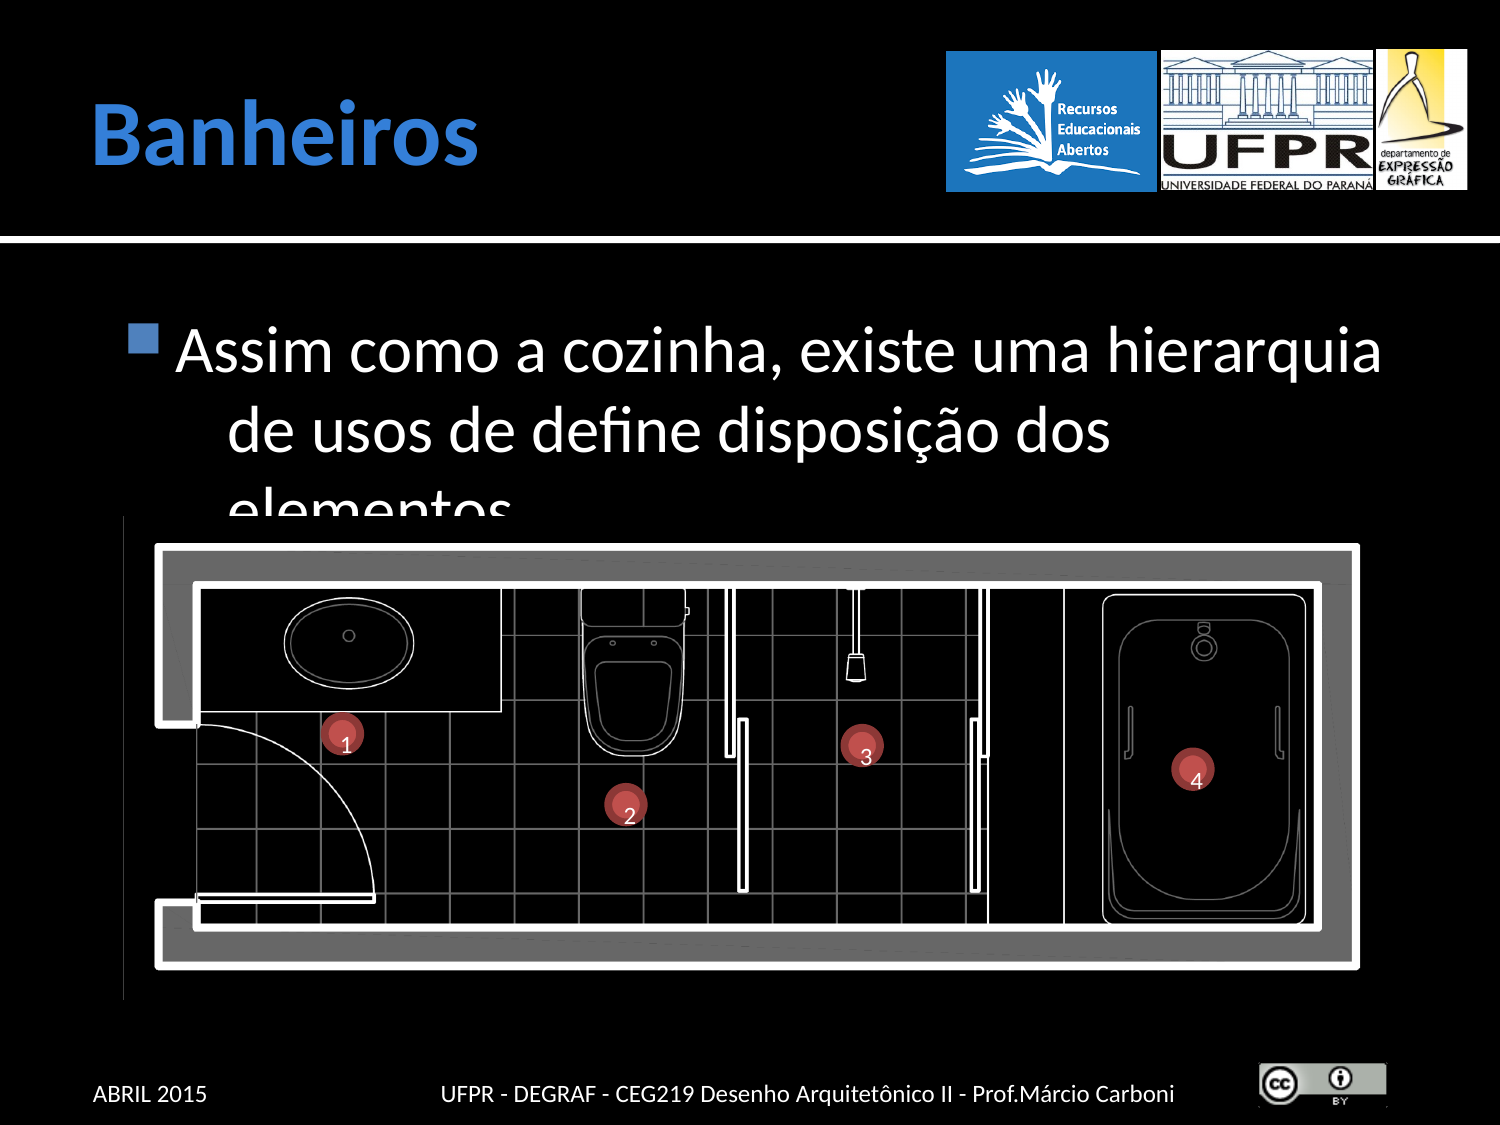

# Banheiros
Assim como a cozinha, existe uma hierarquia de usos de define disposição dos elementos.
1
3
4
2
ABRIL 2015
UFPR - DEGRAF - CEG219 Desenho Arquitetônico II - Prof.Márcio Carboni